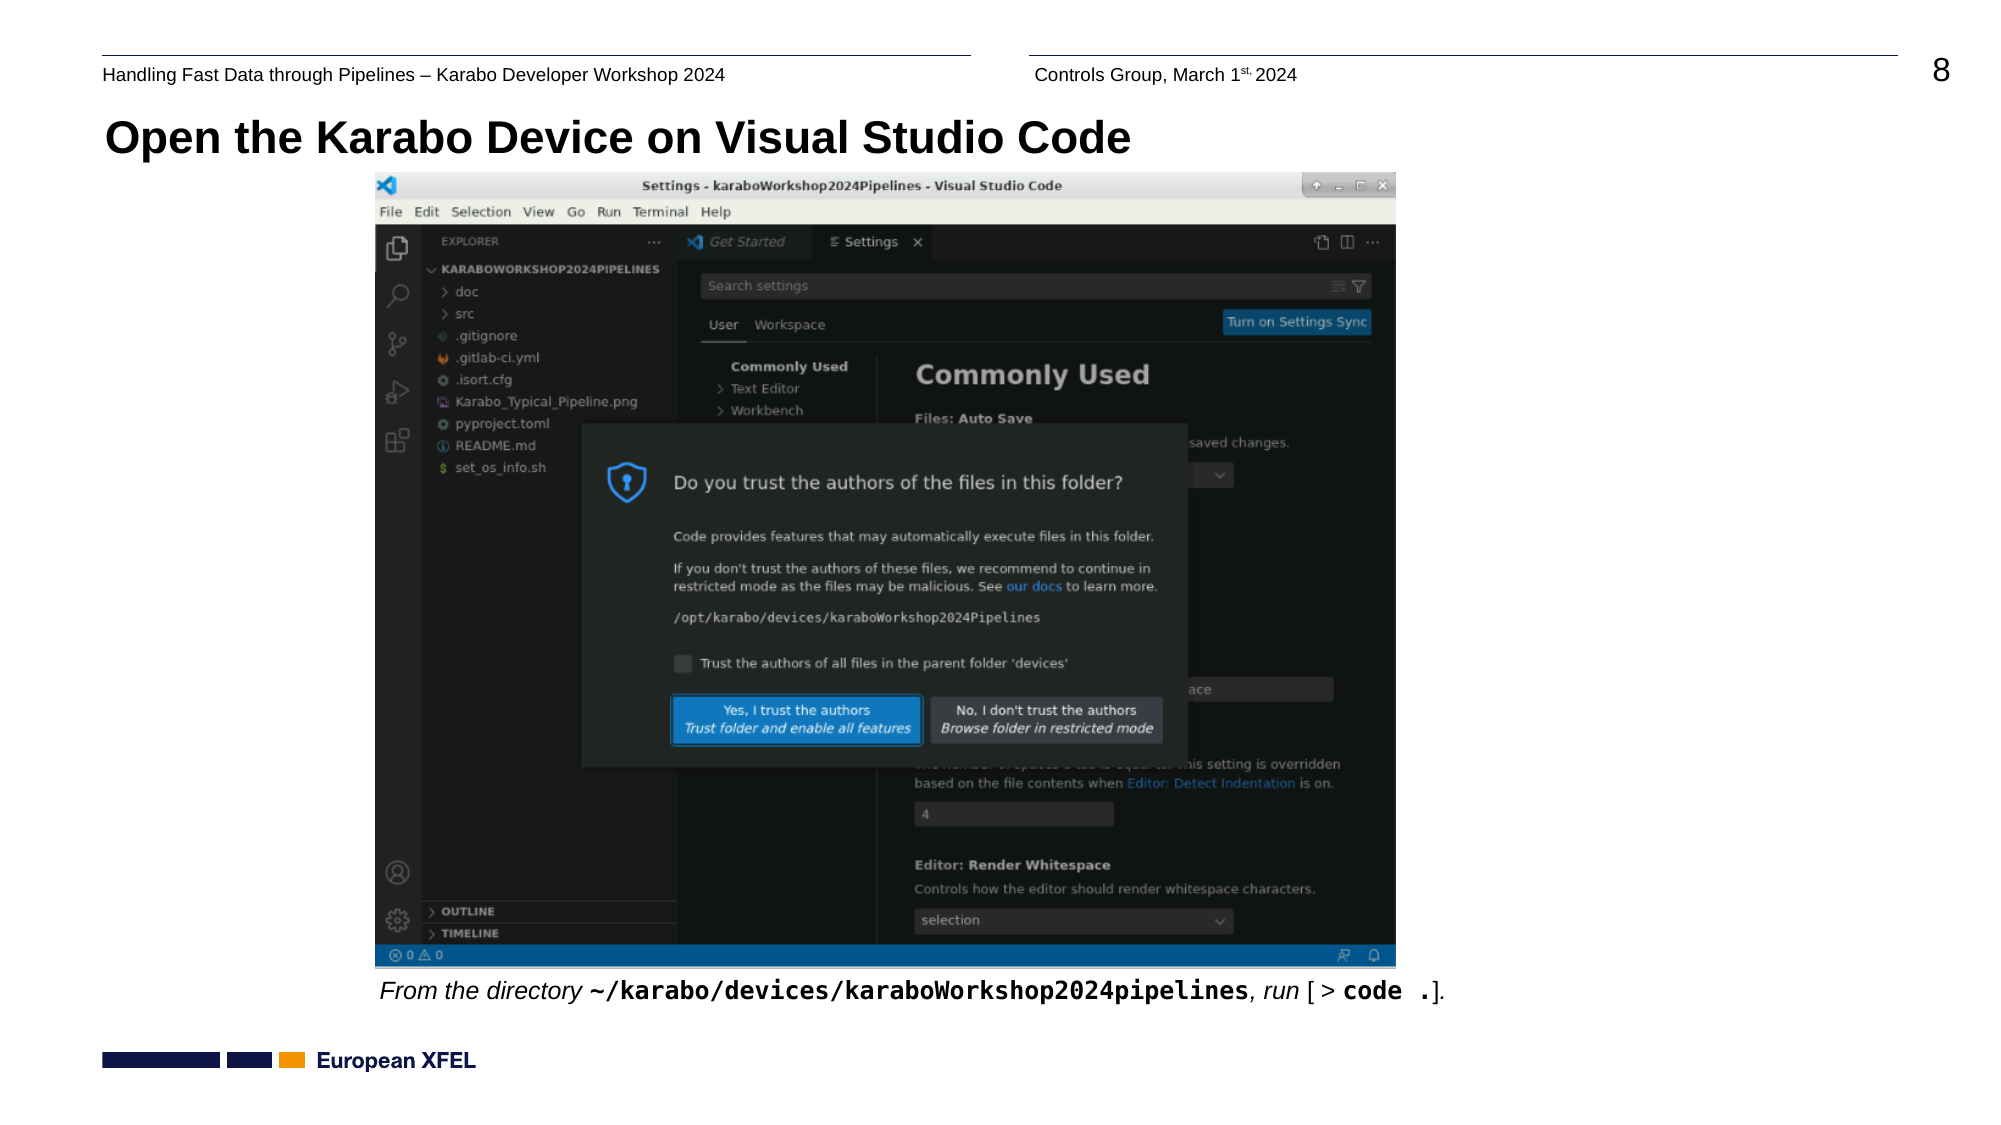

Open the Karabo Device on Visual Studio Code
From the directory ~/karabo/devices/karaboWorkshop2024pipelines, run [ > code .].